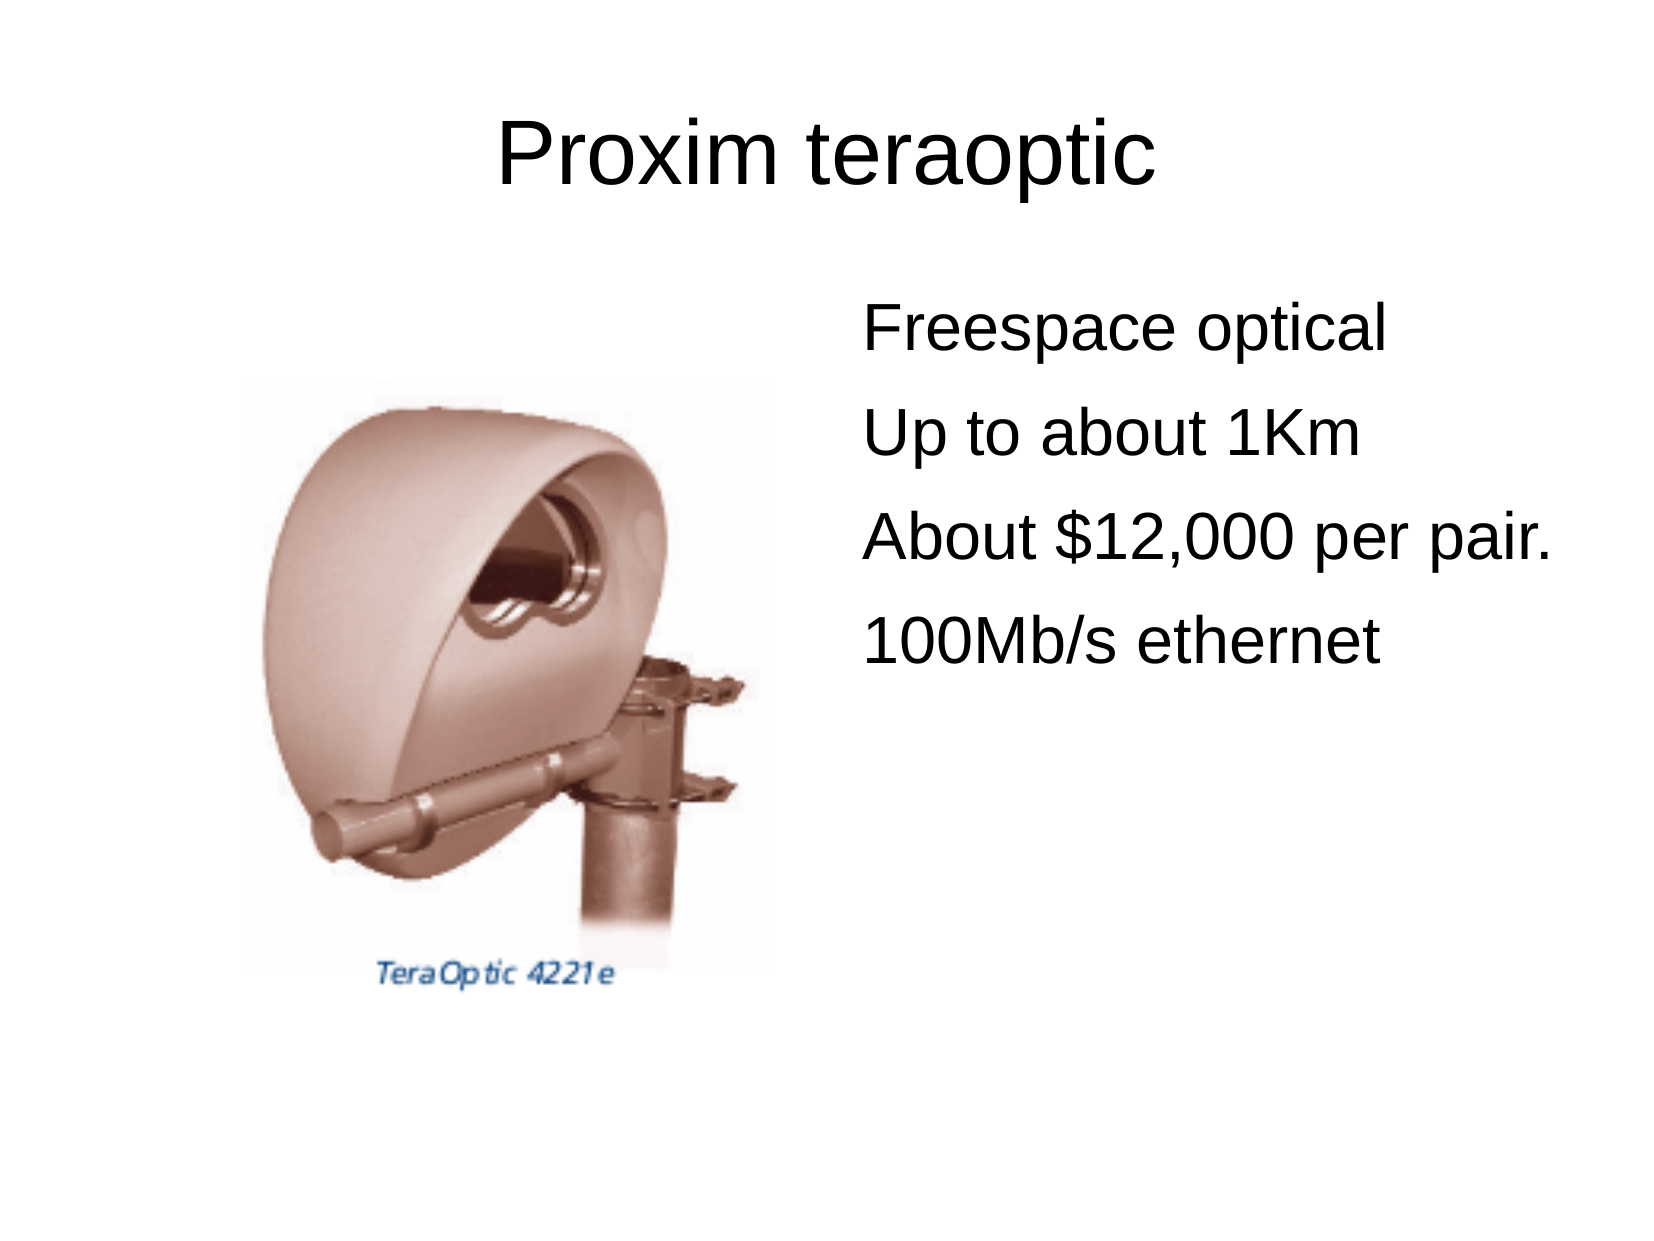

# Proxim teraoptic
Freespace optical
Up to about 1Km
About $12,000 per pair.
100Mb/s ethernet